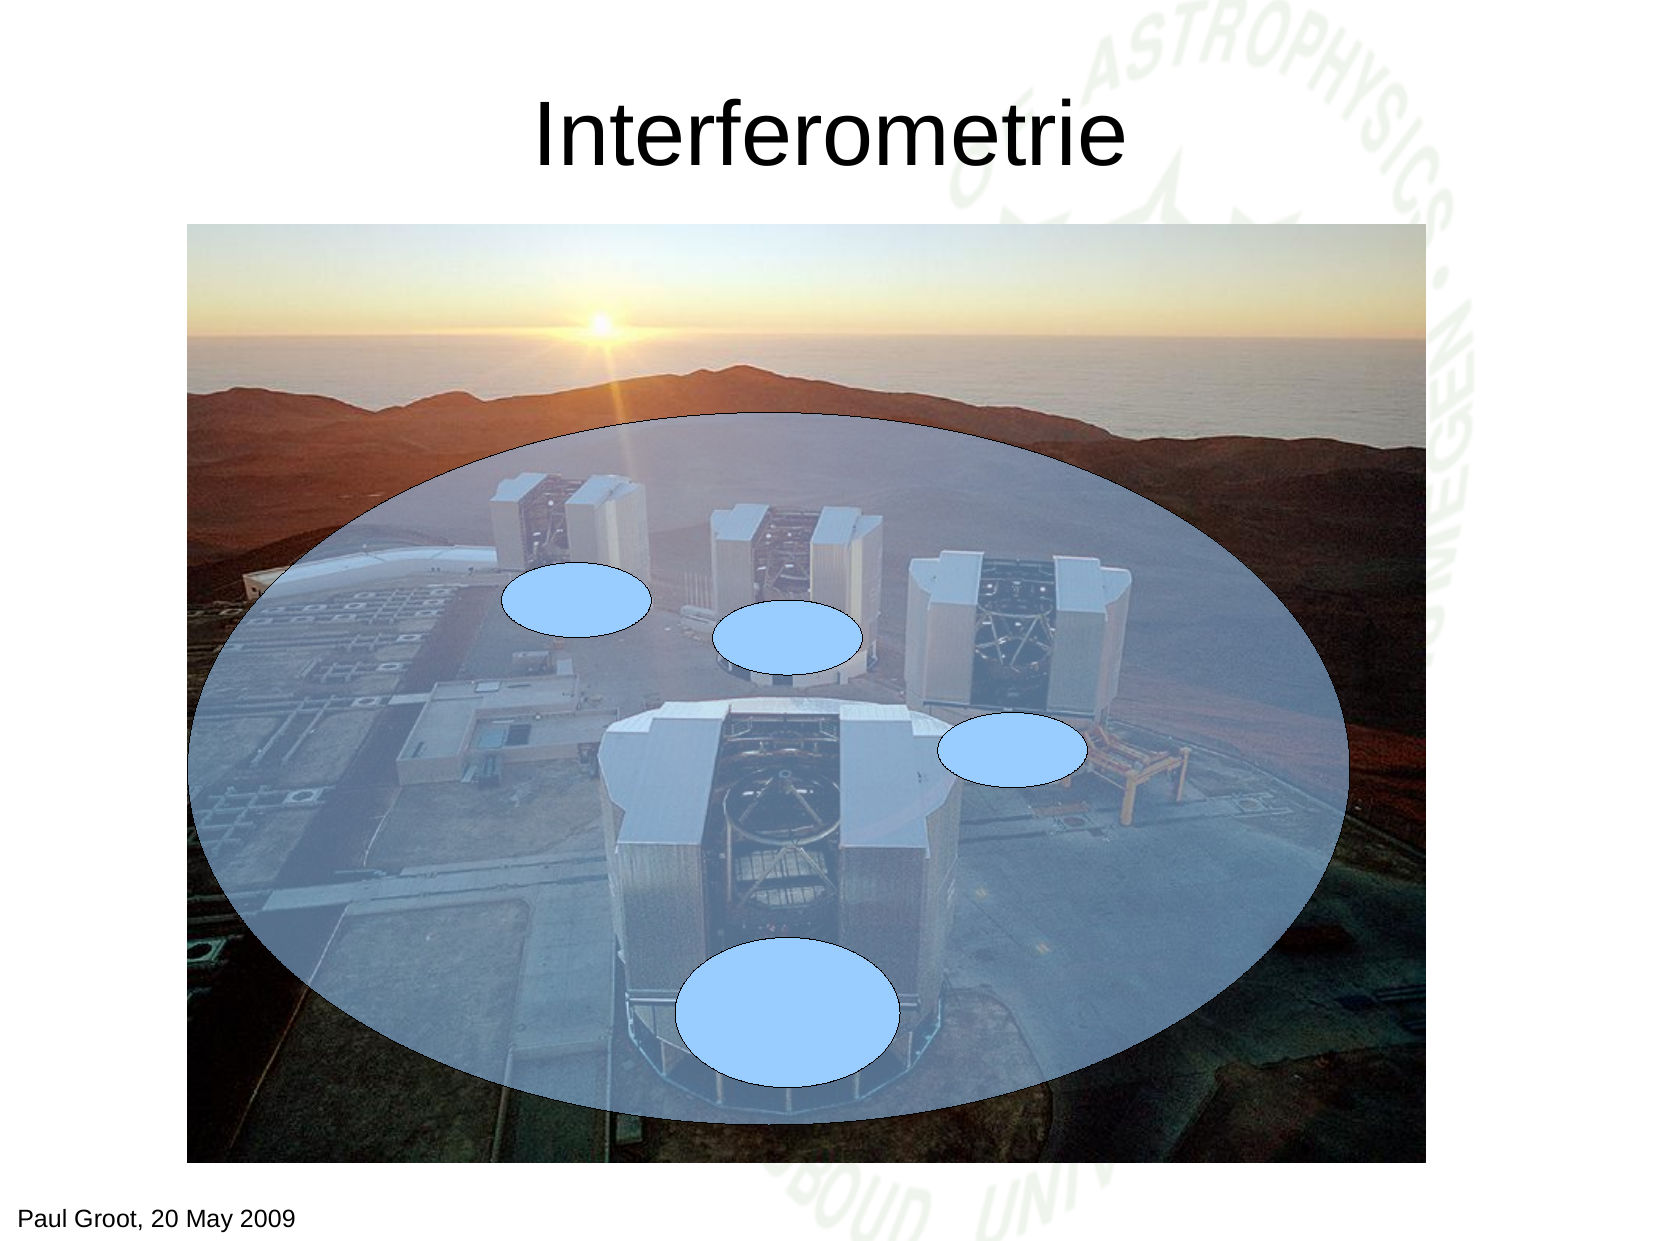

# Interferometrie
Paul Groot, 20 May 2009